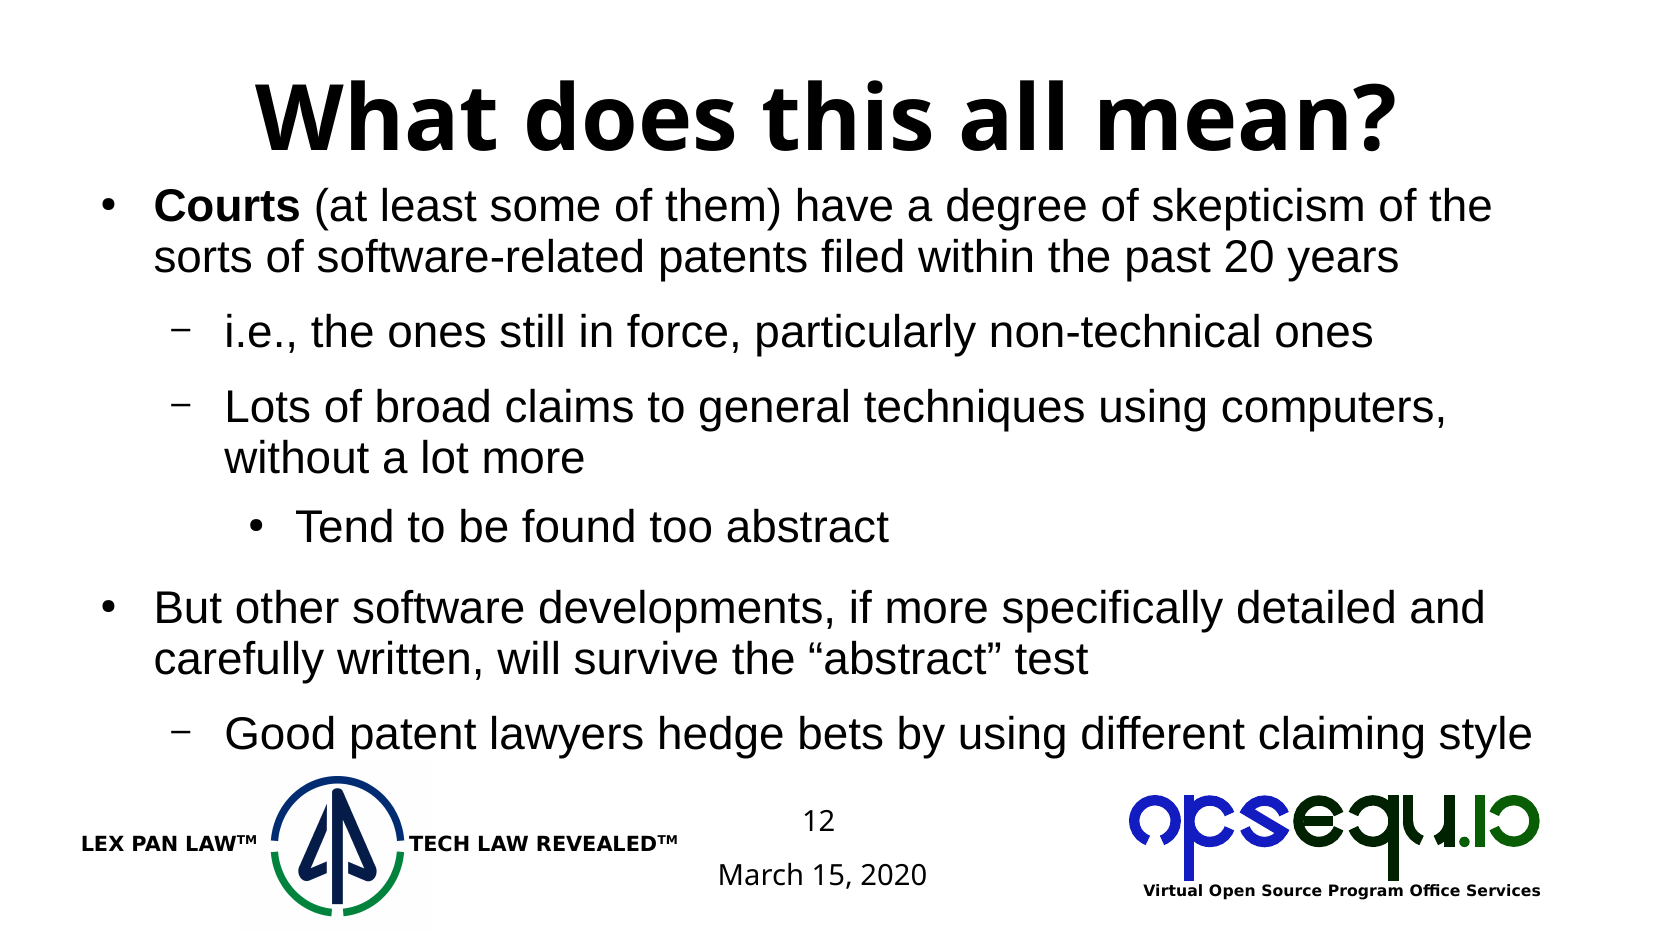

# What does this all mean?
Courts (at least some of them) have a degree of skepticism of the sorts of software-related patents filed within the past 20 years
i.e., the ones still in force, particularly non-technical ones
Lots of broad claims to general techniques using computers, without a lot more
Tend to be found too abstract
But other software developments, if more specifically detailed and carefully written, will survive the “abstract” test
Good patent lawyers hedge bets by using different claiming style
12
March 15, 2020